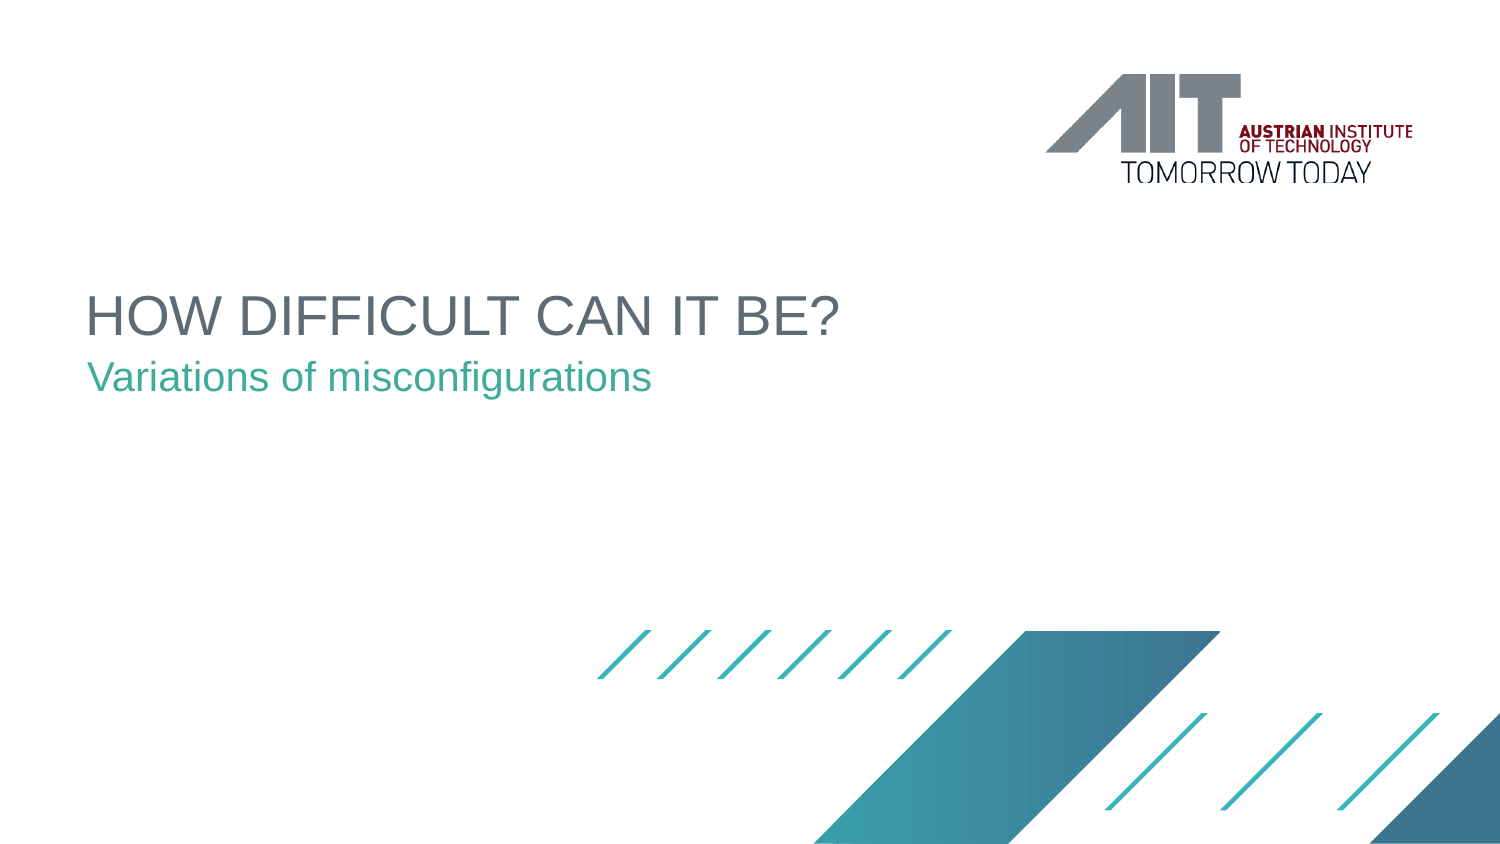

# How difficult can it be?
Variations of misconfigurations